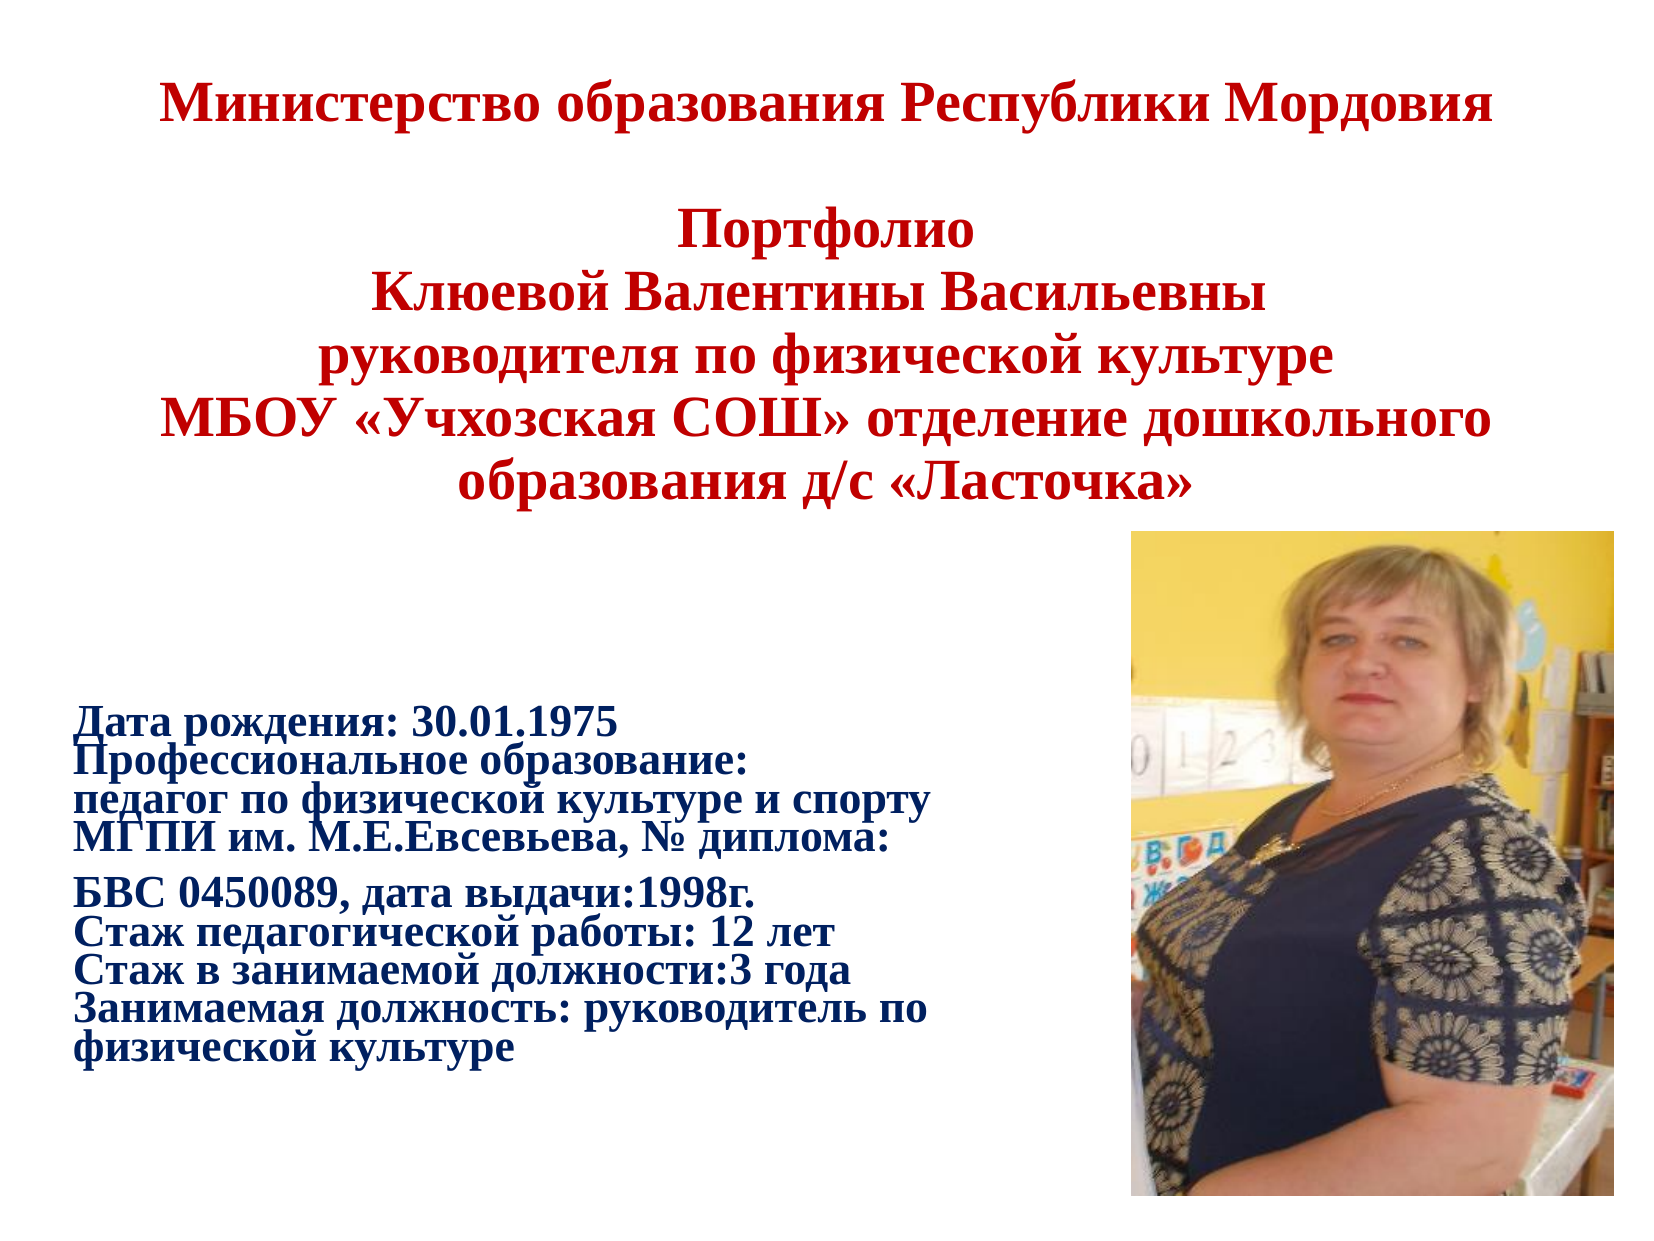

# Министерство образования Республики Мордовия Портфолио Клюевой Валентины Васильевны руководителя по физической культуре МБОУ «Учхозская СОШ» отделение дошкольного образования д/с «Ласточка»
Дата рождения: 30.01.1975
Профессиональное образование:
педагог по физической культуре и спорту
МГПИ им. М.Е.Евсевьева, № диплома:
БВС 0450089, дата выдачи:1998г.
Стаж педагогической работы: 12 лет
Стаж в занимаемой должности:3 года
Занимаемая должность: руководитель по физической культуре